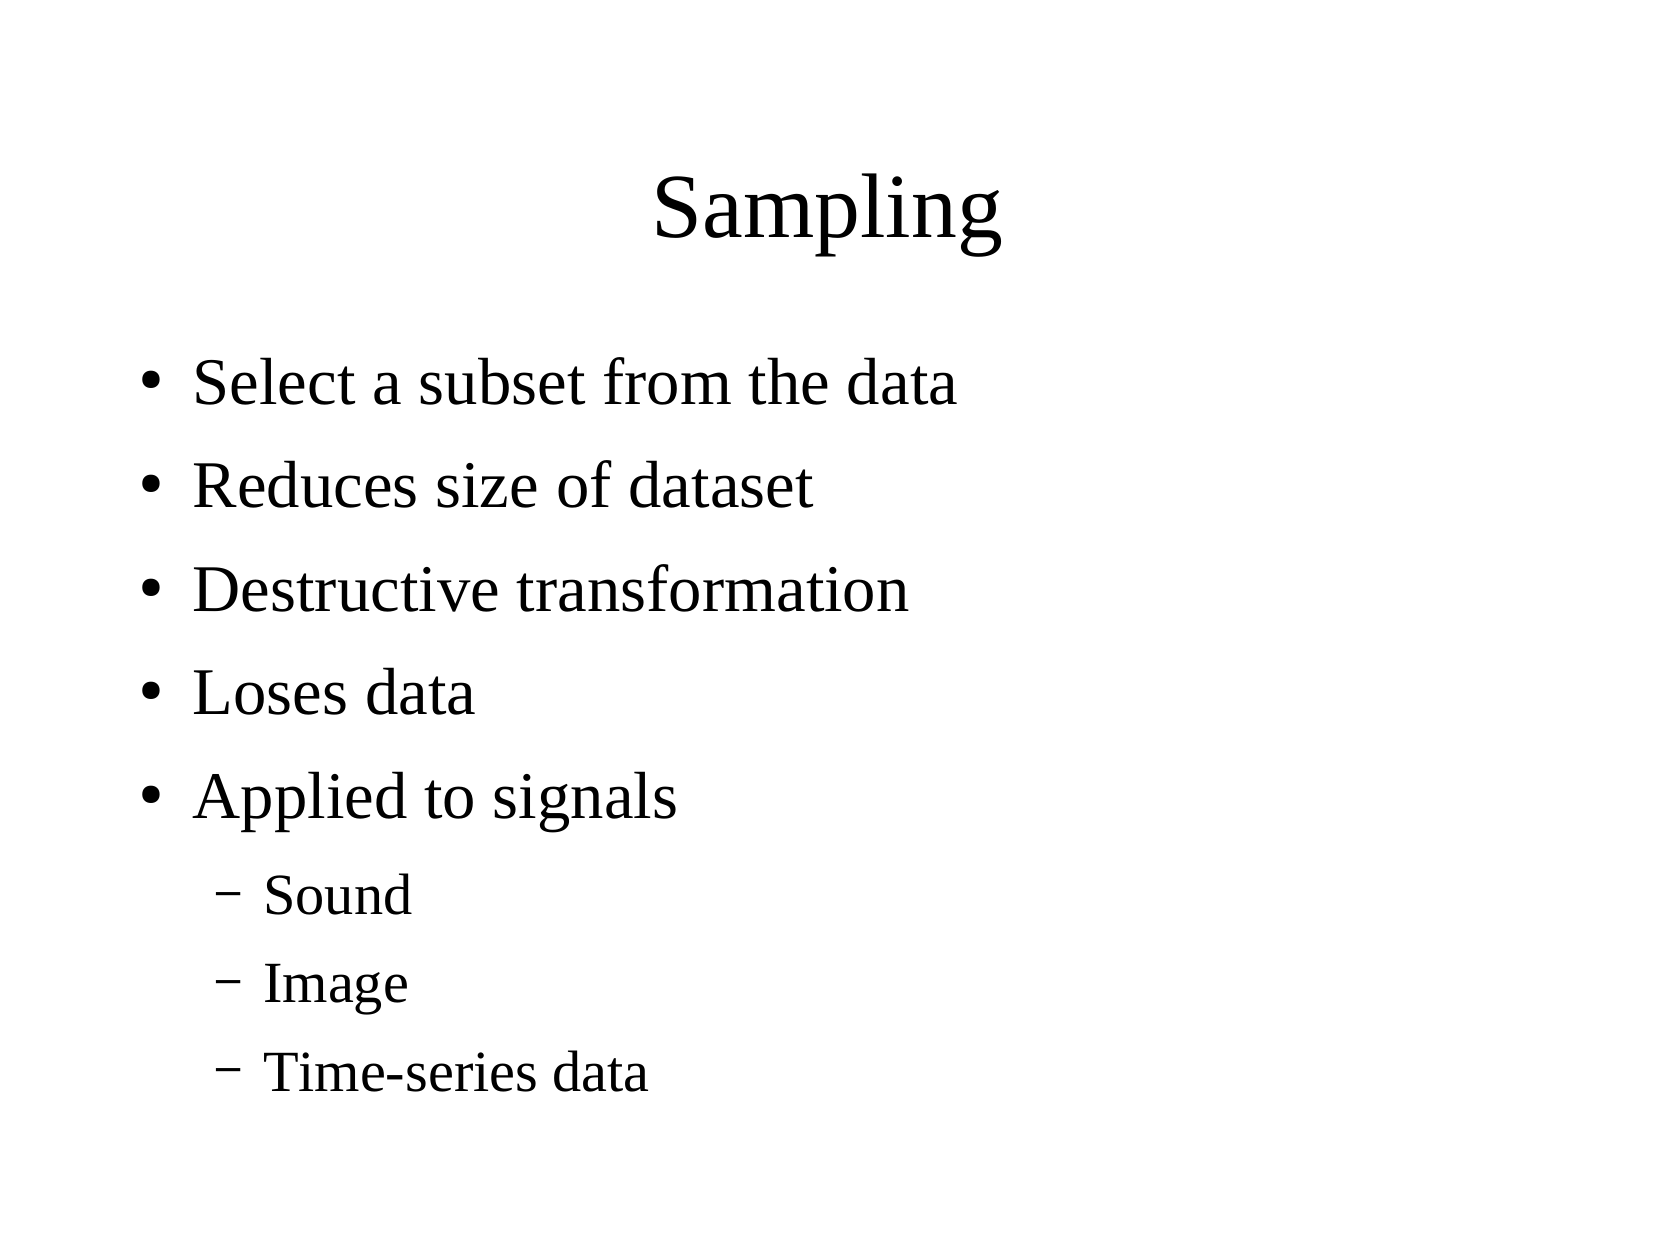

# Sampling
Select a subset from the data
Reduces size of dataset
Destructive transformation
Loses data
Applied to signals
Sound
Image
Time-series data